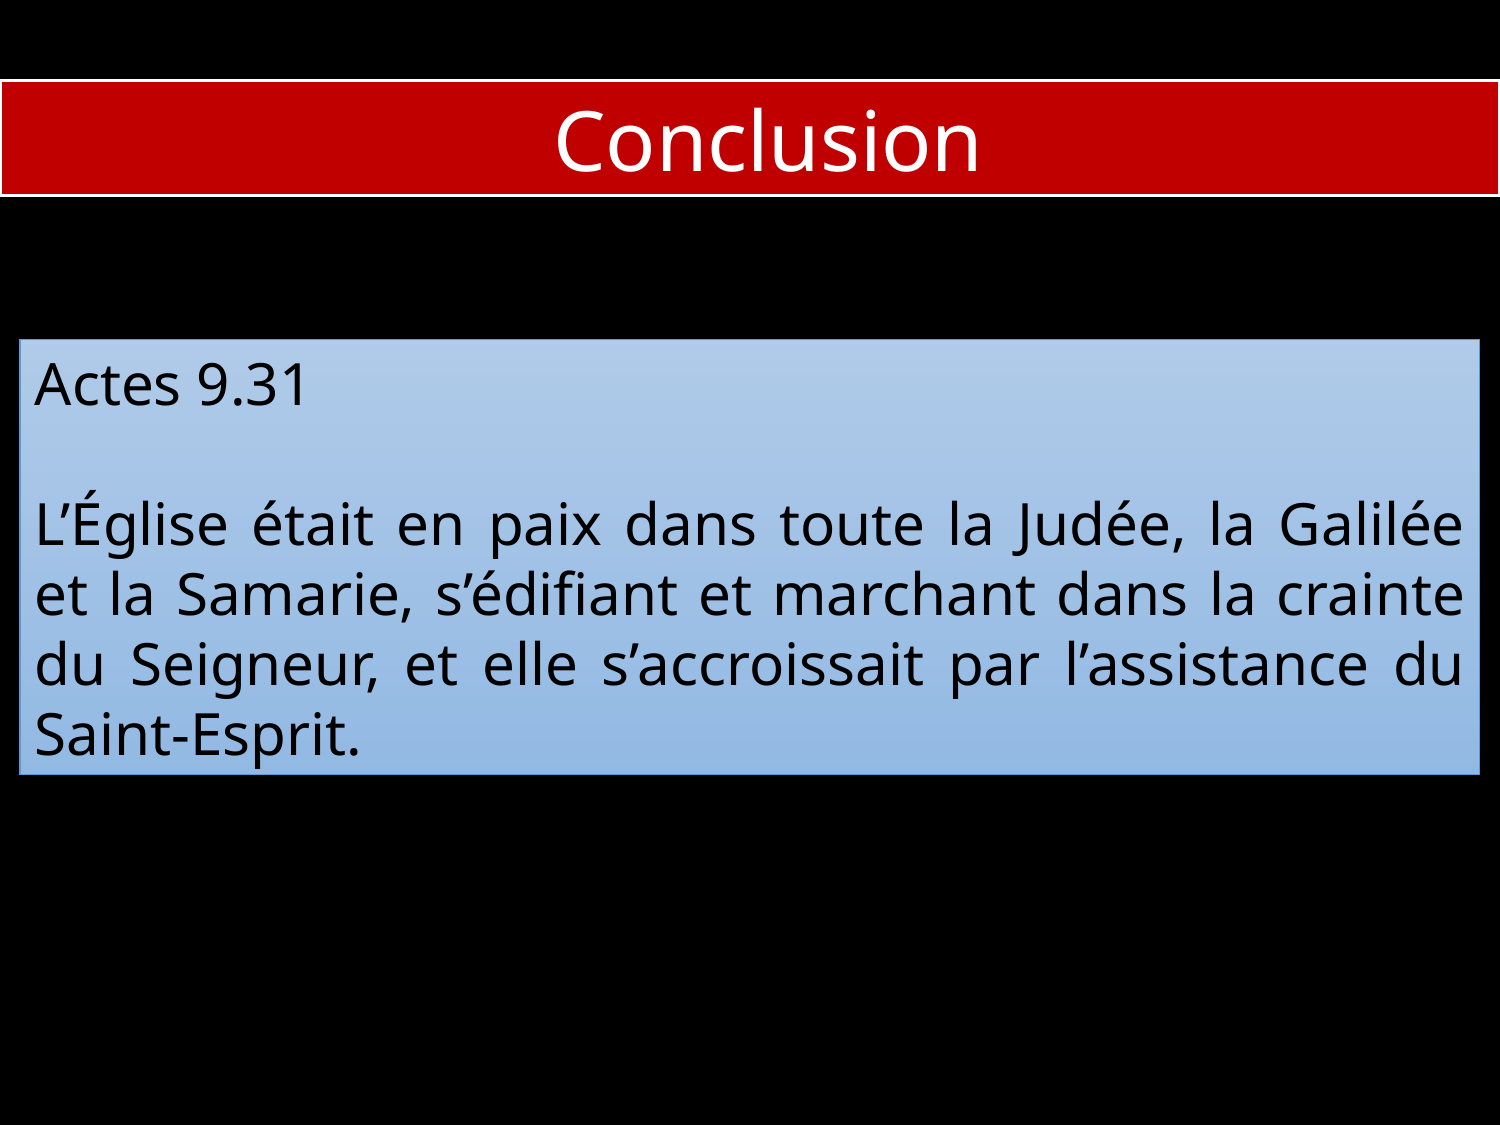

Conclusion
Actes 9.31
L’Église était en paix dans toute la Judée, la Galilée et la Samarie, s’édifiant et marchant dans la crainte du Seigneur, et elle s’accroissait par l’assistance du Saint-Esprit.